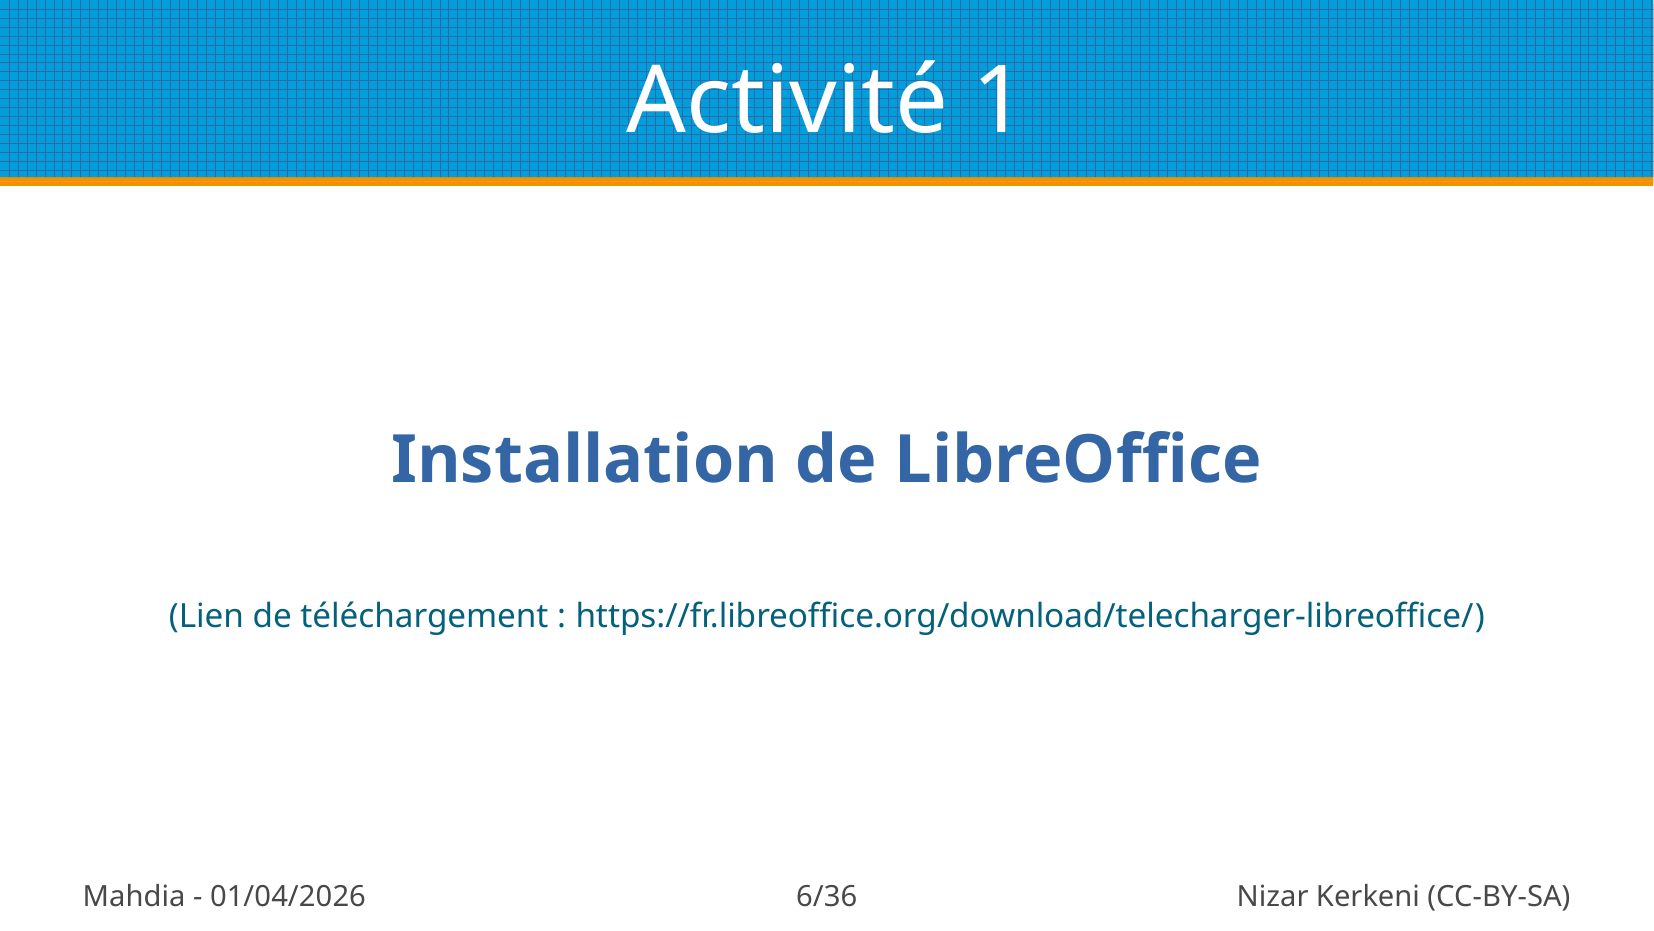

# Activité 1
Installation de LibreOffice
(Lien de téléchargement : https://fr.libreoffice.org/download/telecharger-libreoffice/)
Mahdia - 01/04/2026
6